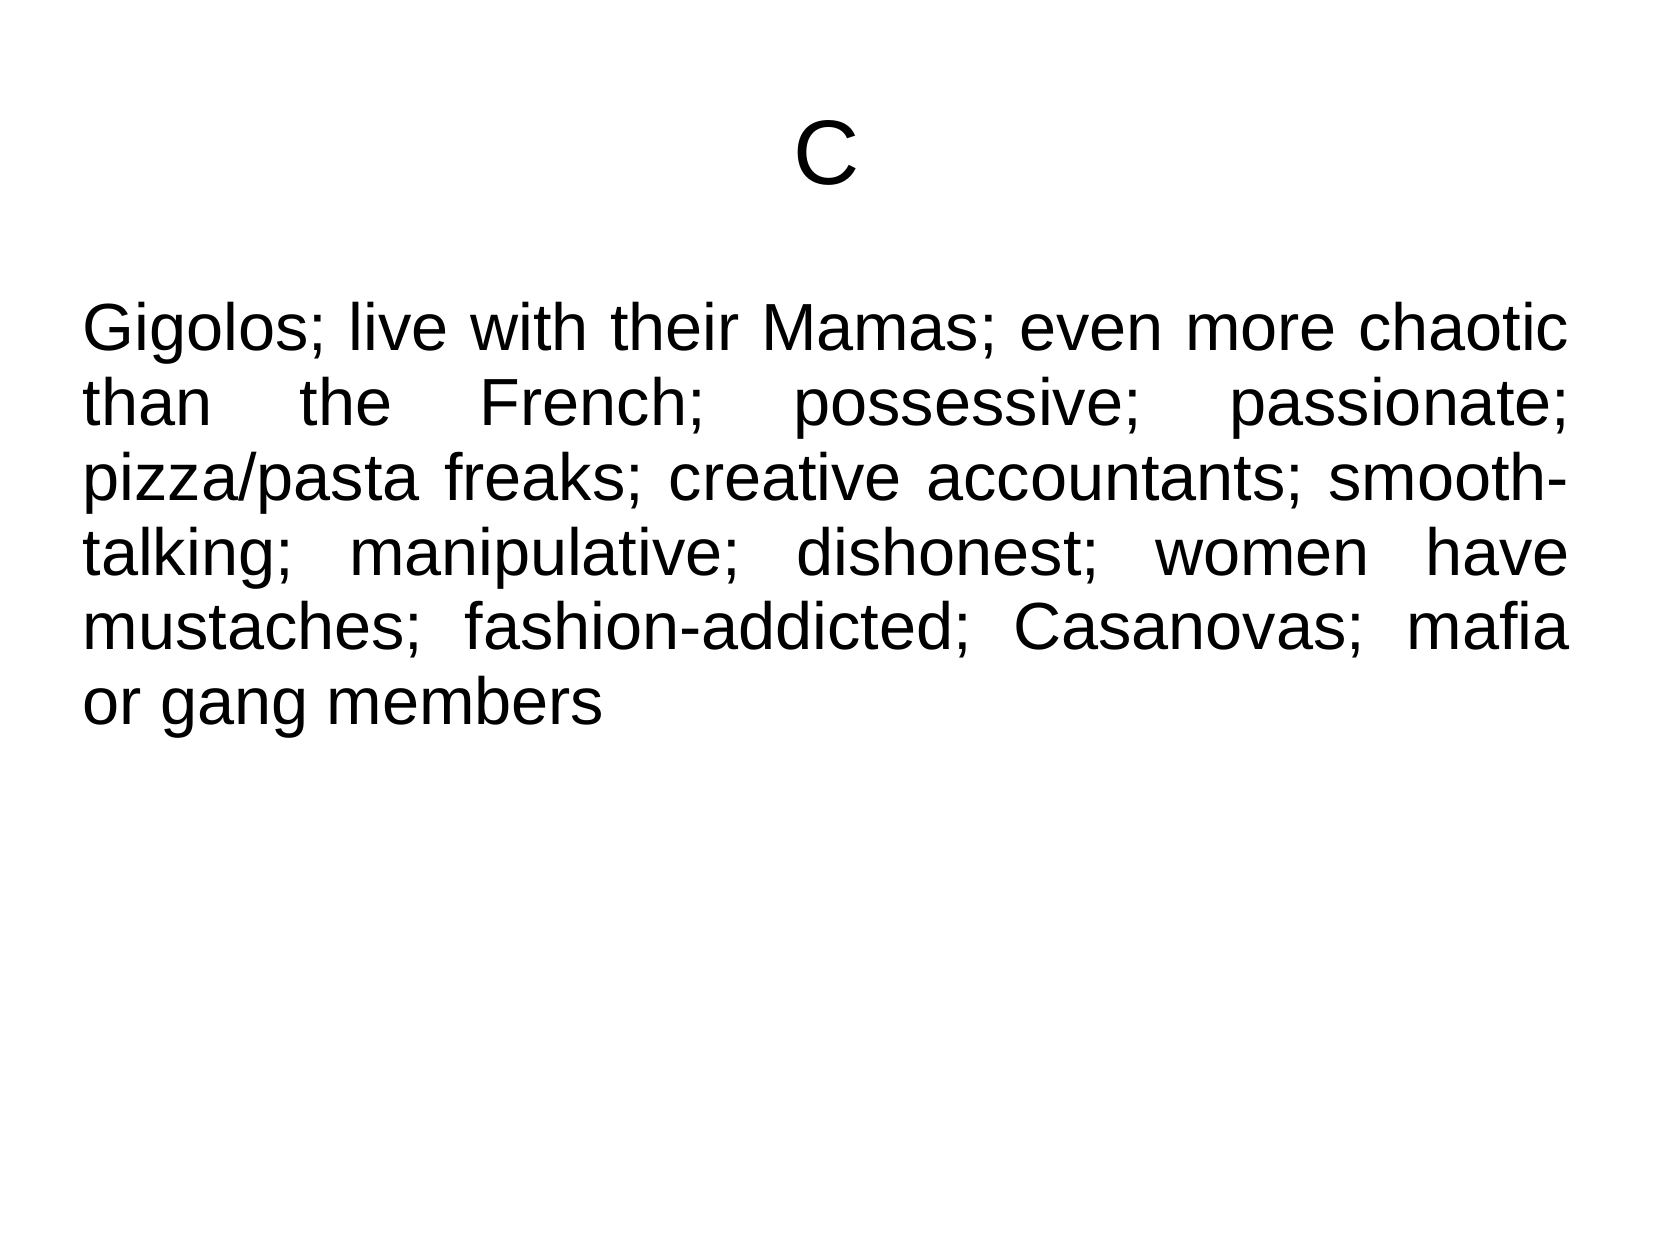

# C
Gigolos; live with their Mamas; even more chaotic than the French; possessive; passionate; pizza/pasta freaks; creative accountants; smooth-talking; manipulative; dishonest; women have mustaches; fashion-addicted; Casanovas; mafia or gang members